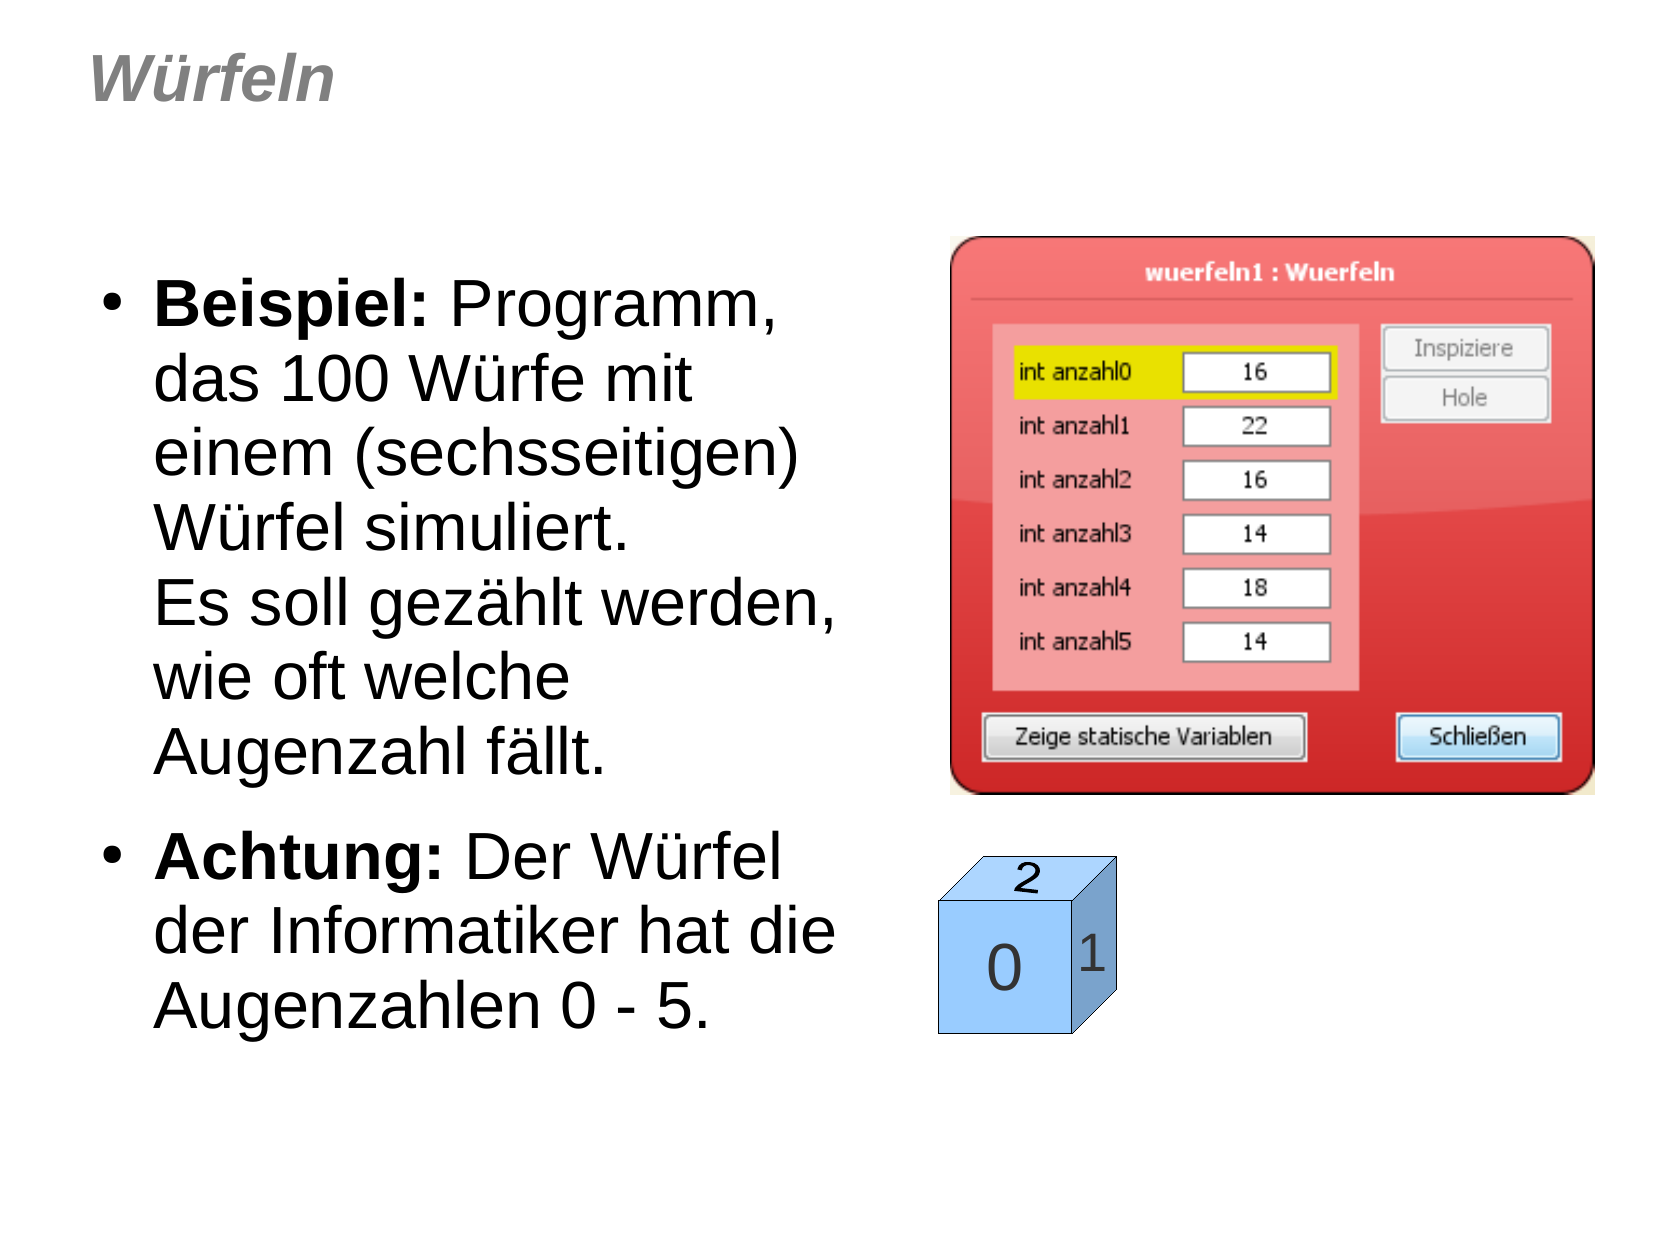

# Würfeln
Beispiel: Programm, das 100 Würfe mit einem (sechsseitigen) Würfel simuliert.
Es soll gezählt werden, wie oft welche Augenzahl fällt.
Achtung: Der Würfel
der Informatiker hat die Augenzahlen 0 - 5.
0
1